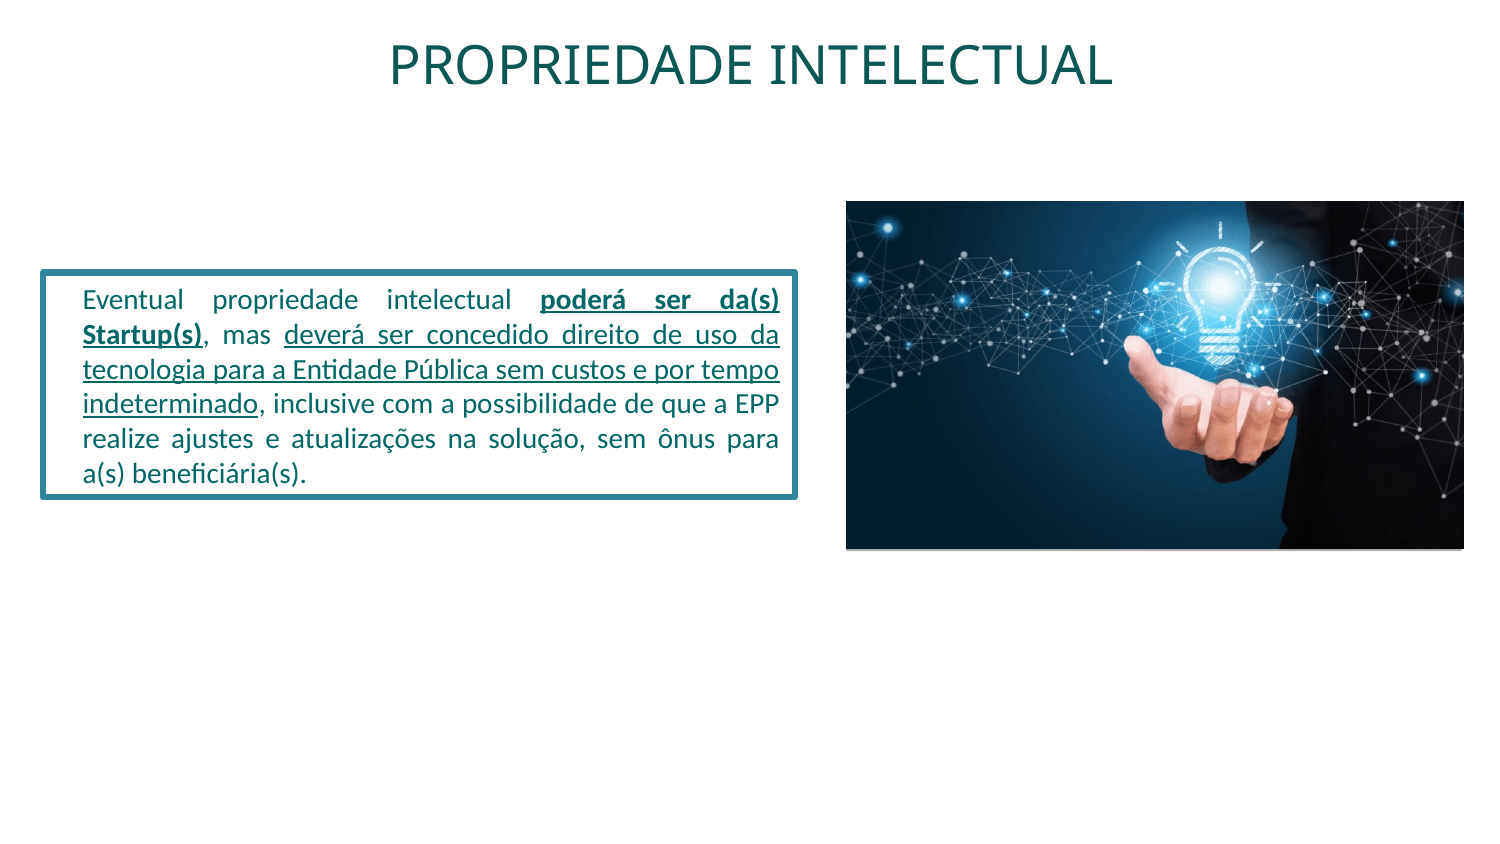

PROPRIEDADE INTELECTUAL
Eventual propriedade intelectual poderá ser da(s) Startup(s), mas deverá ser concedido direito de uso da tecnologia para a Entidade Pública sem custos e por tempo indeterminado, inclusive com a possibilidade de que a EPP realize ajustes e atualizações na solução, sem ônus para a(s) beneficiária(s).